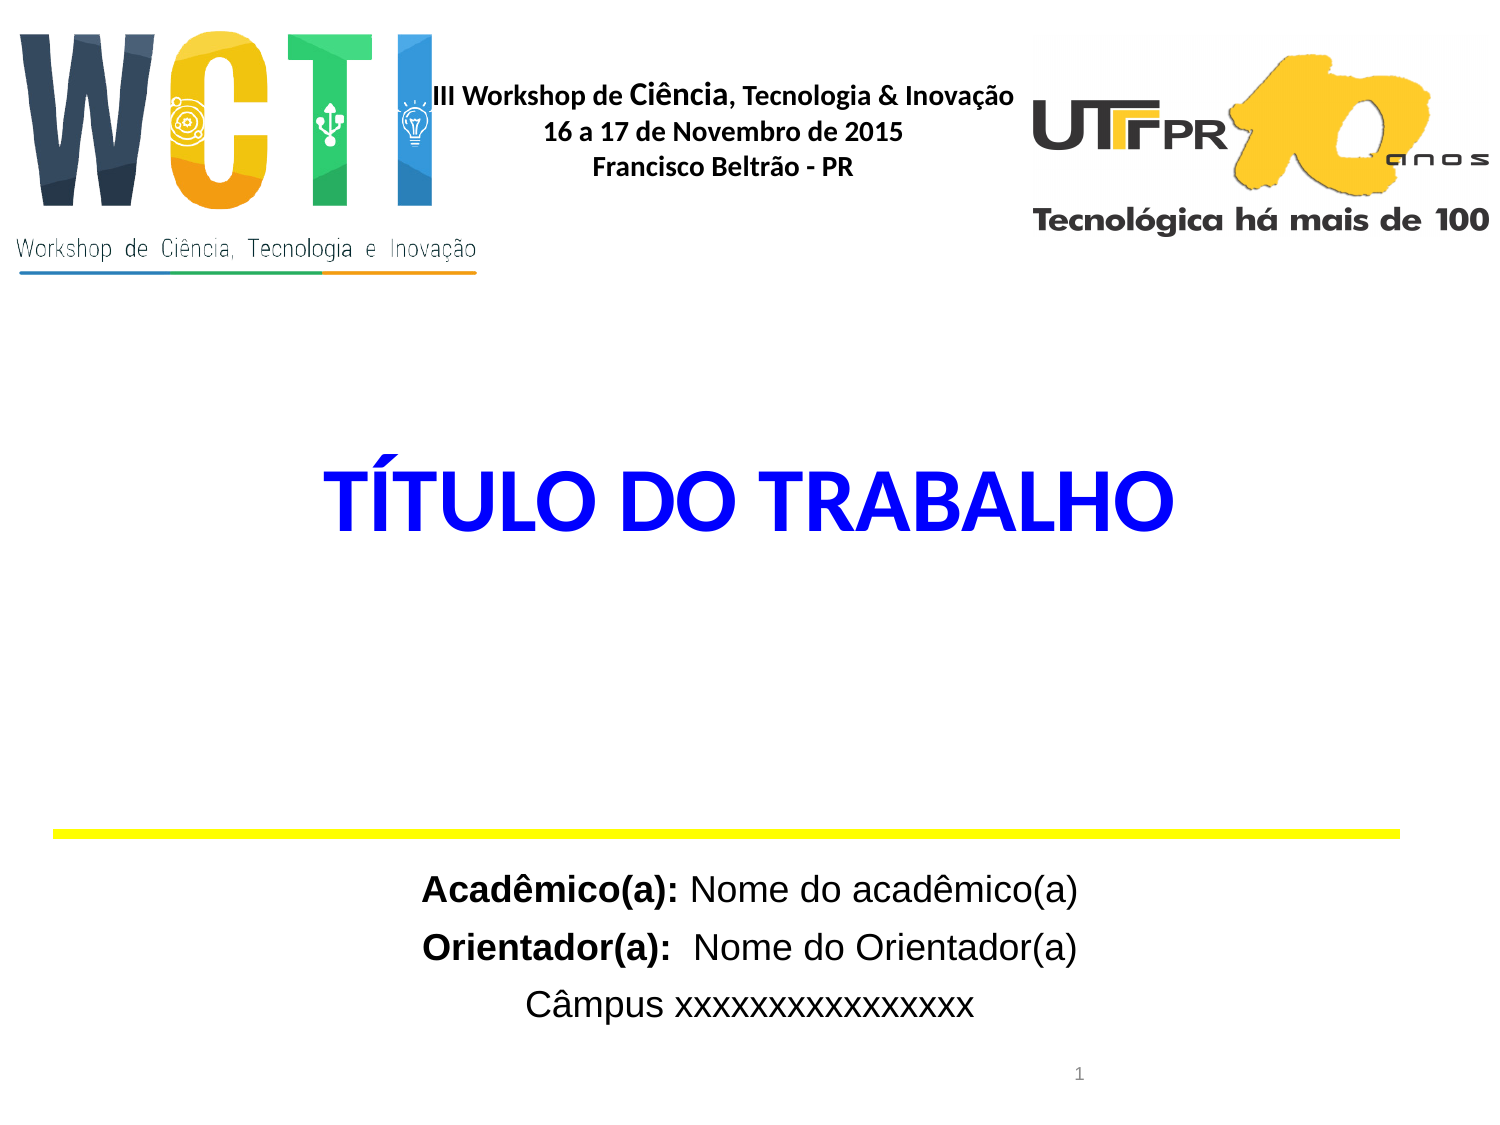

III Workshop de Ciência, Tecnologia & Inovação
16 a 17 de Novembro de 2015
Francisco Beltrão - PR
TÍTULO DO TRABALHO
Acadêmico(a): Nome do acadêmico(a)
Orientador(a): Nome do Orientador(a)
Câmpus xxxxxxxxxxxxxxxx